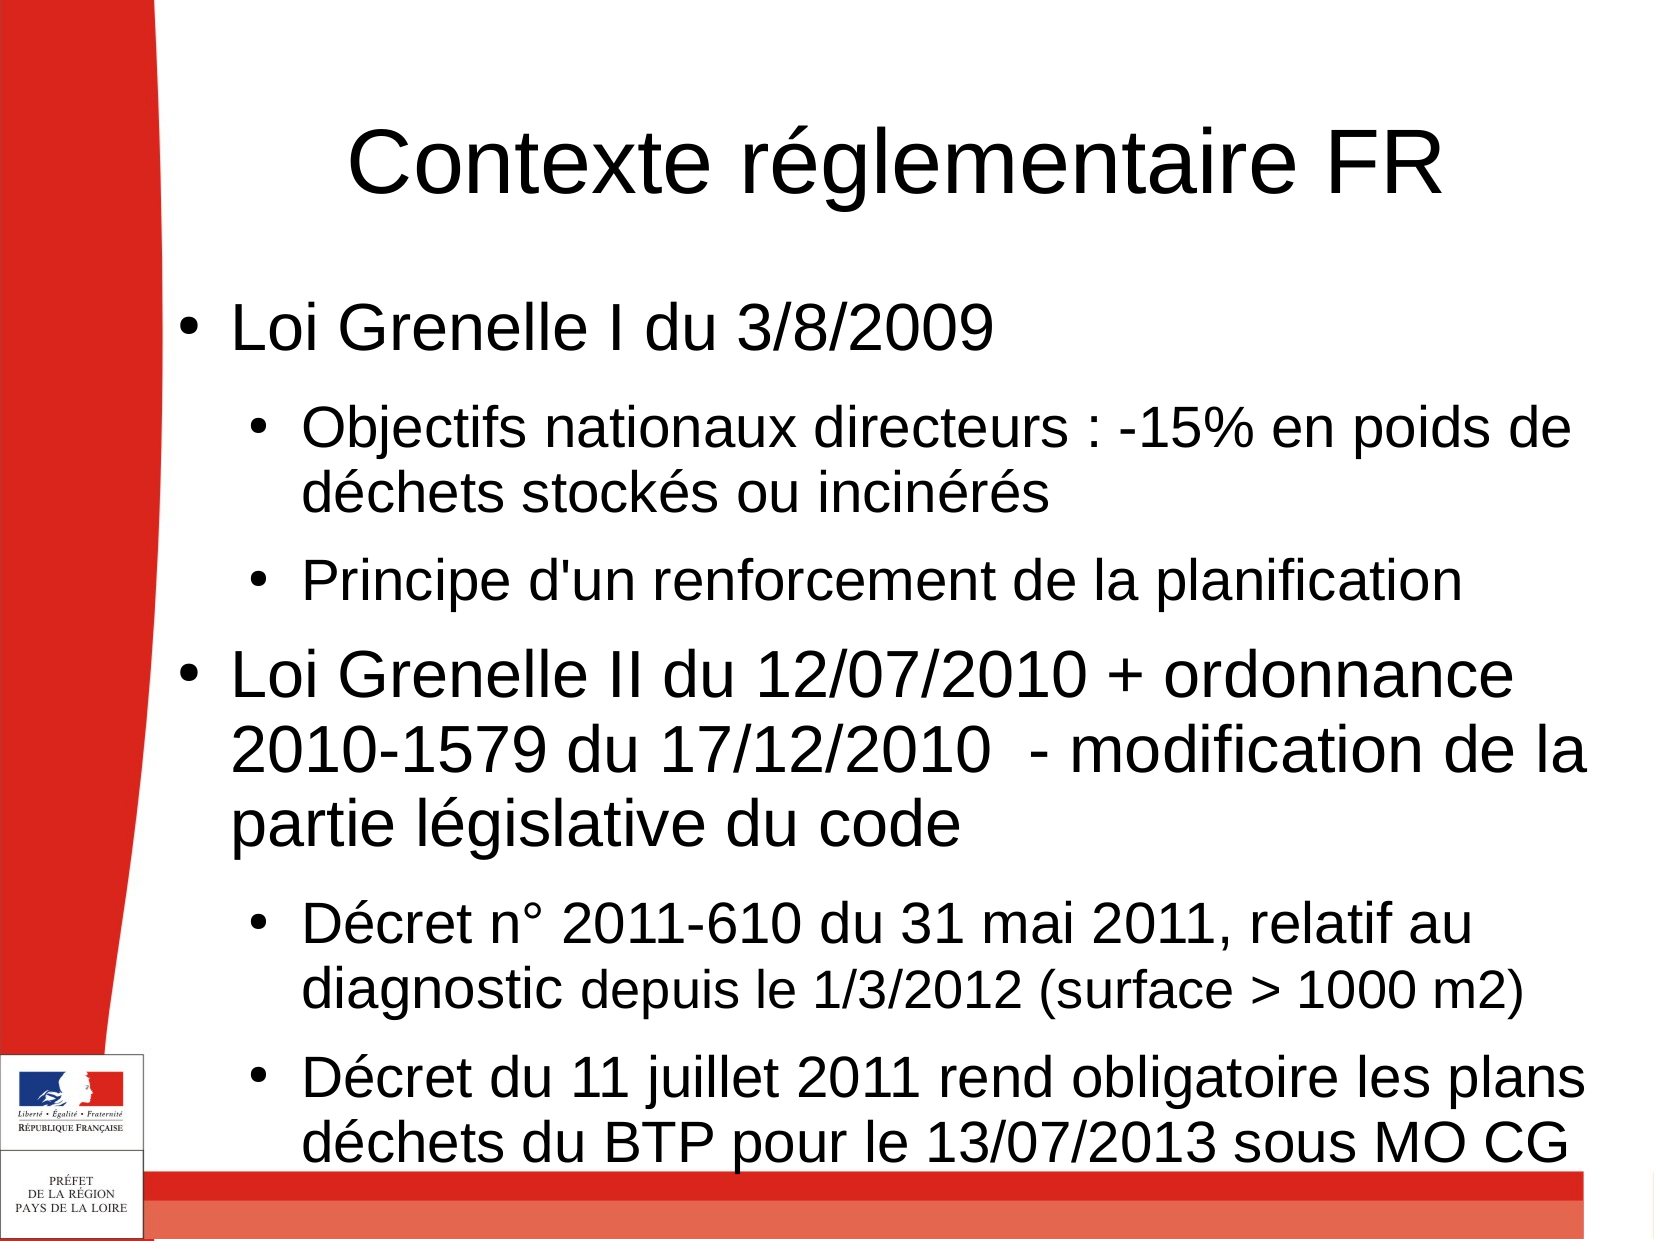

# Contexte réglementaire FR
Loi Grenelle I du 3/8/2009
Objectifs nationaux directeurs : -15% en poids de déchets stockés ou incinérés
Principe d'un renforcement de la planification
Loi Grenelle II du 12/07/2010 + ordonnance 2010-1579 du 17/12/2010 - modification de la partie législative du code
Décret n° 2011-610 du 31 mai 2011, relatif au diagnostic depuis le 1/3/2012 (surface > 1000 m2)
Décret du 11 juillet 2011 rend obligatoire les plans déchets du BTP pour le 13/07/2013 sous MO CG